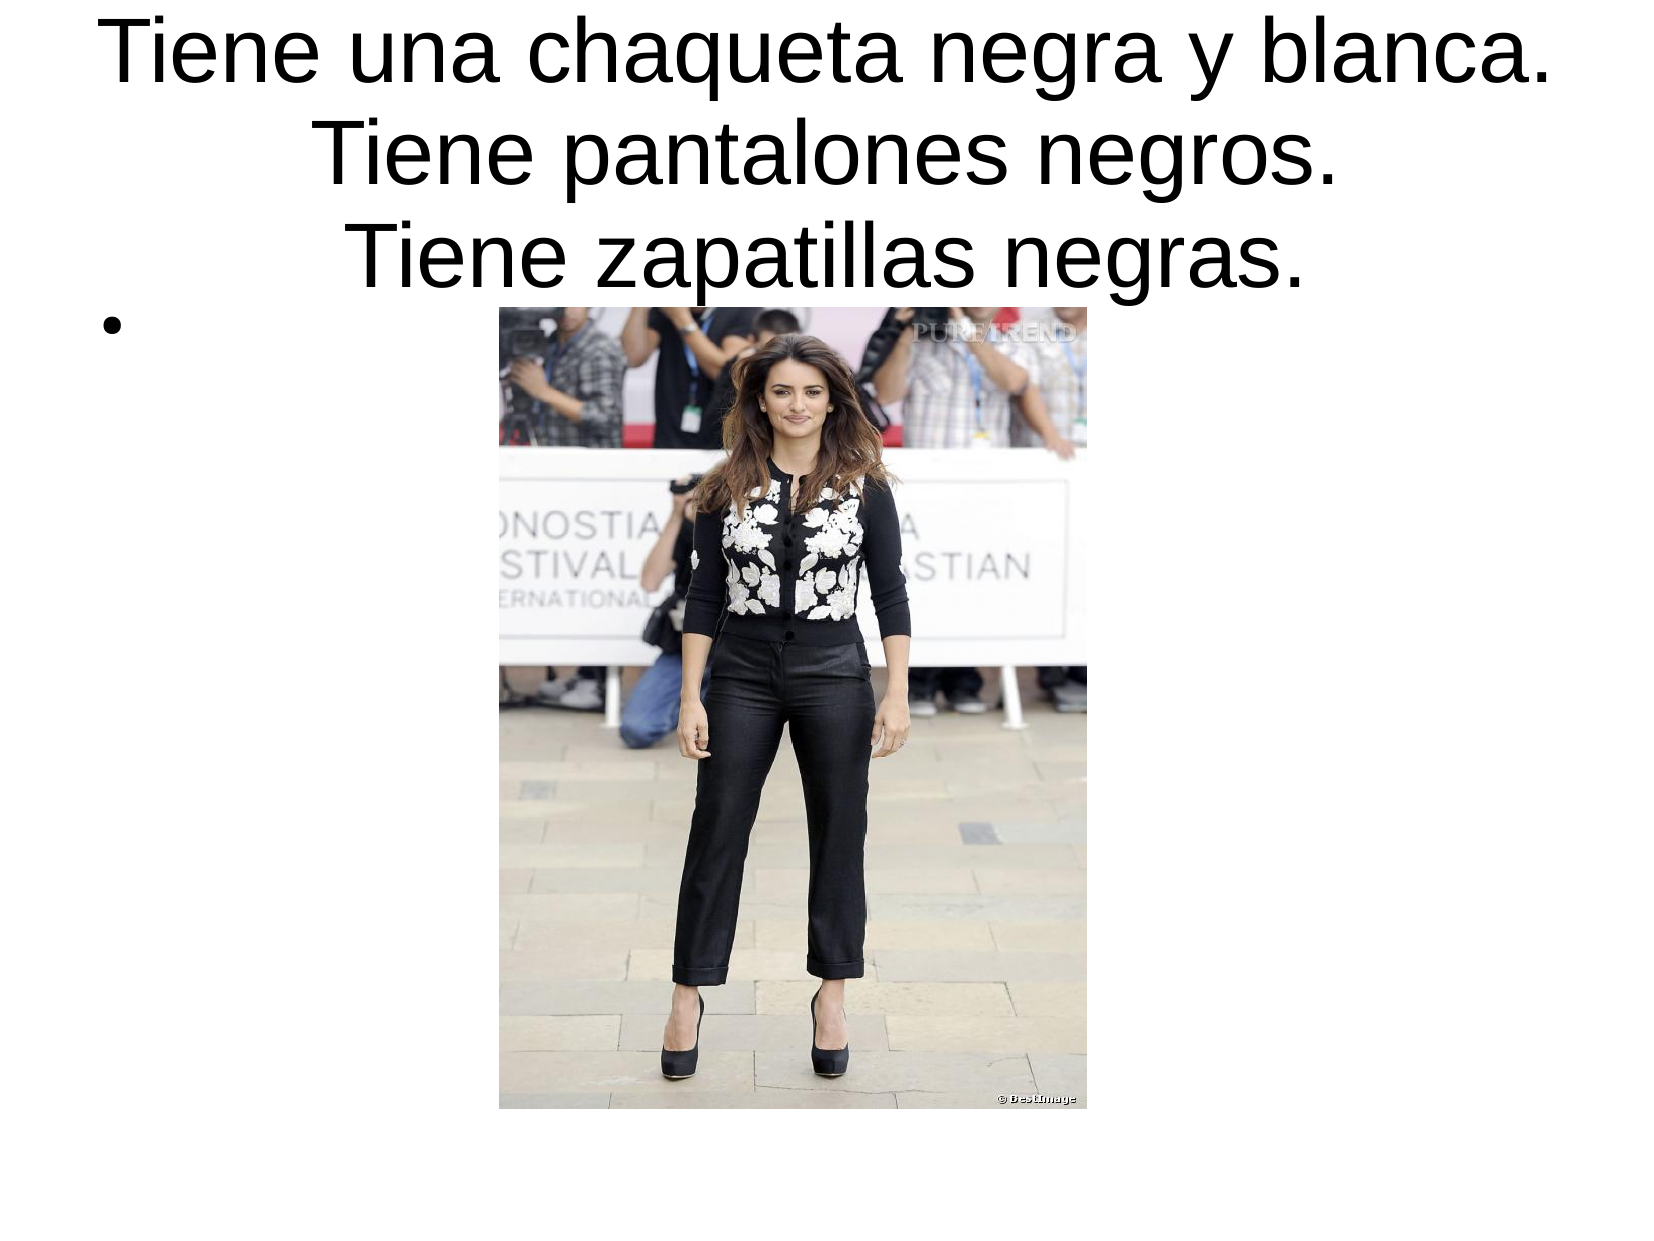

# Tiene una chaqueta negra y blanca. Tiene pantalones negros. Tiene zapatillas negras.